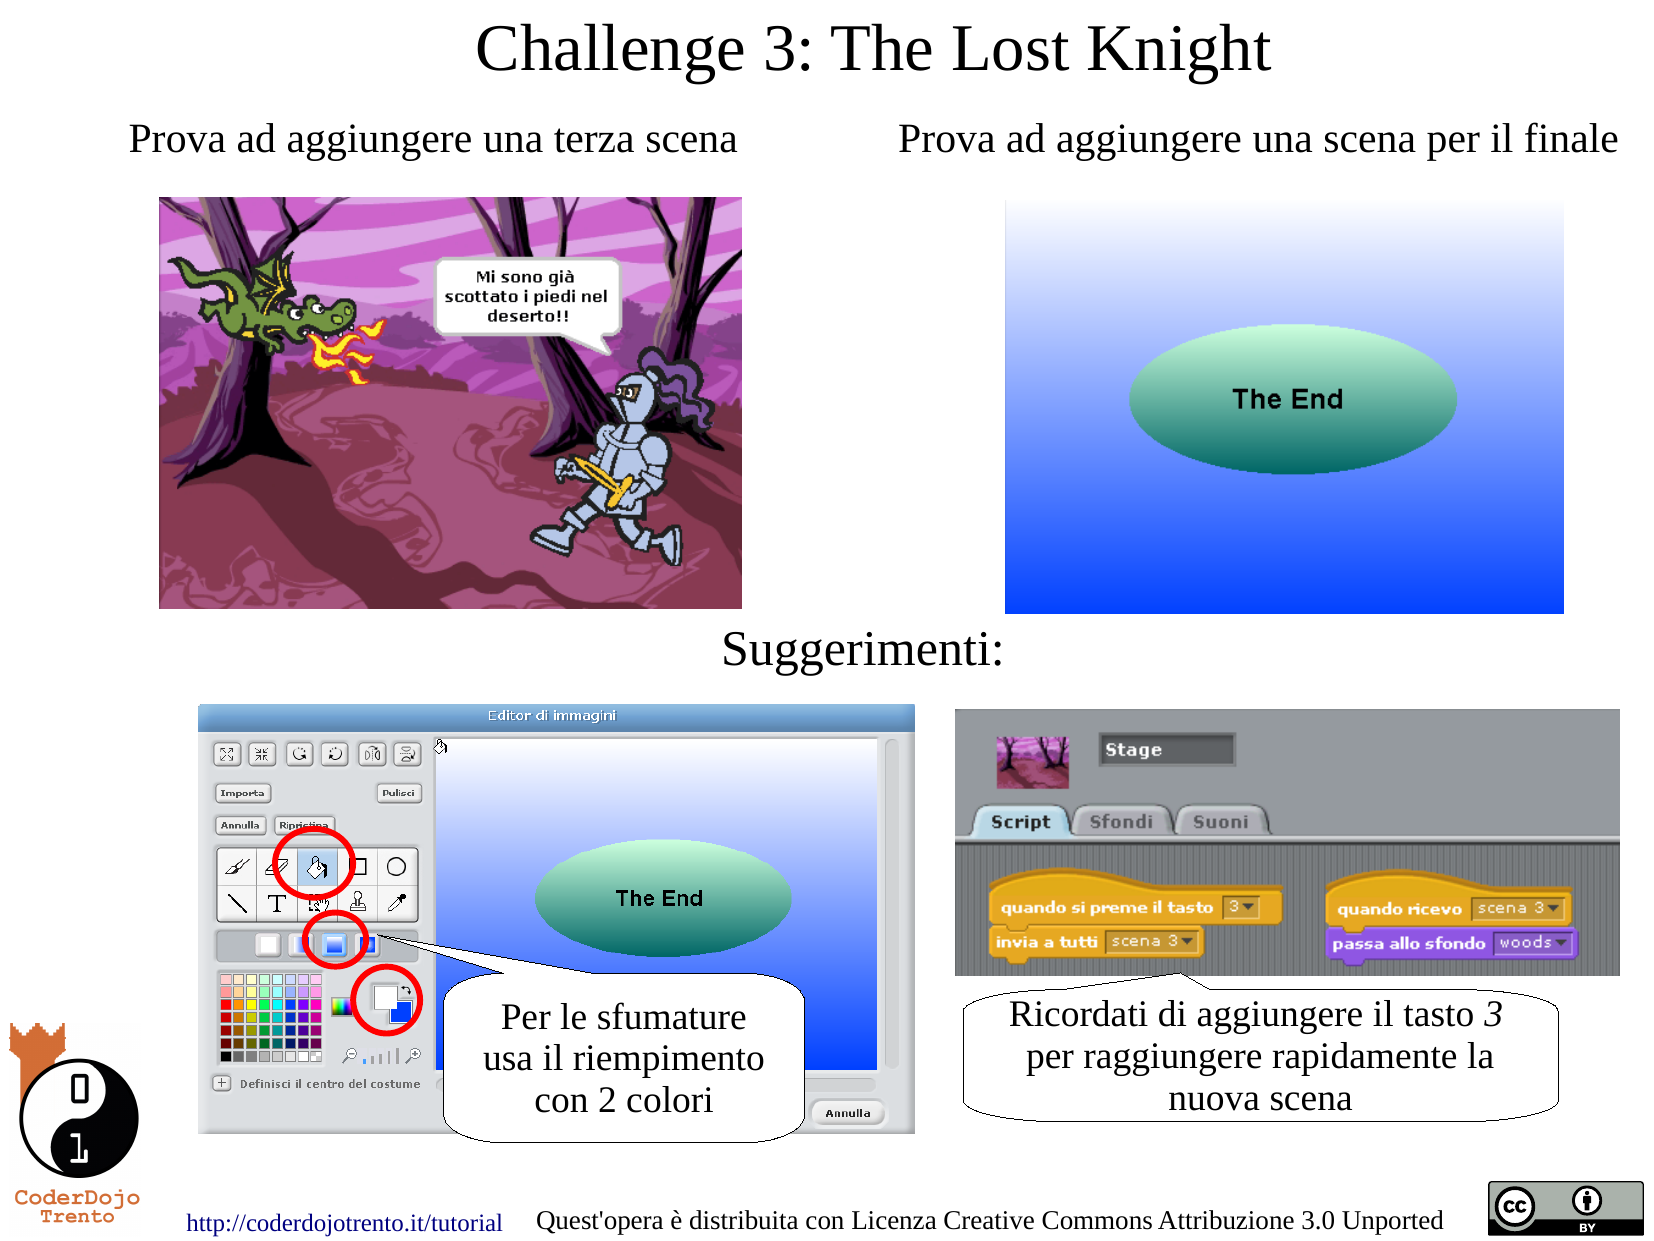

Challenge 3: The Lost Knight
Prova ad aggiungere una terza scena
Prova ad aggiungere una scena per il finale
Suggerimenti:
Per le sfumature usa il riempimento con 2 colori
Ricordati di aggiungere il tasto 3
per raggiungere rapidamente la nuova scena
Pag. 7
 Quest'opera è distribuita con Licenza Creative Commons Attribuzione 3.0 Unported
http://coderdojotrento.it/tutorial